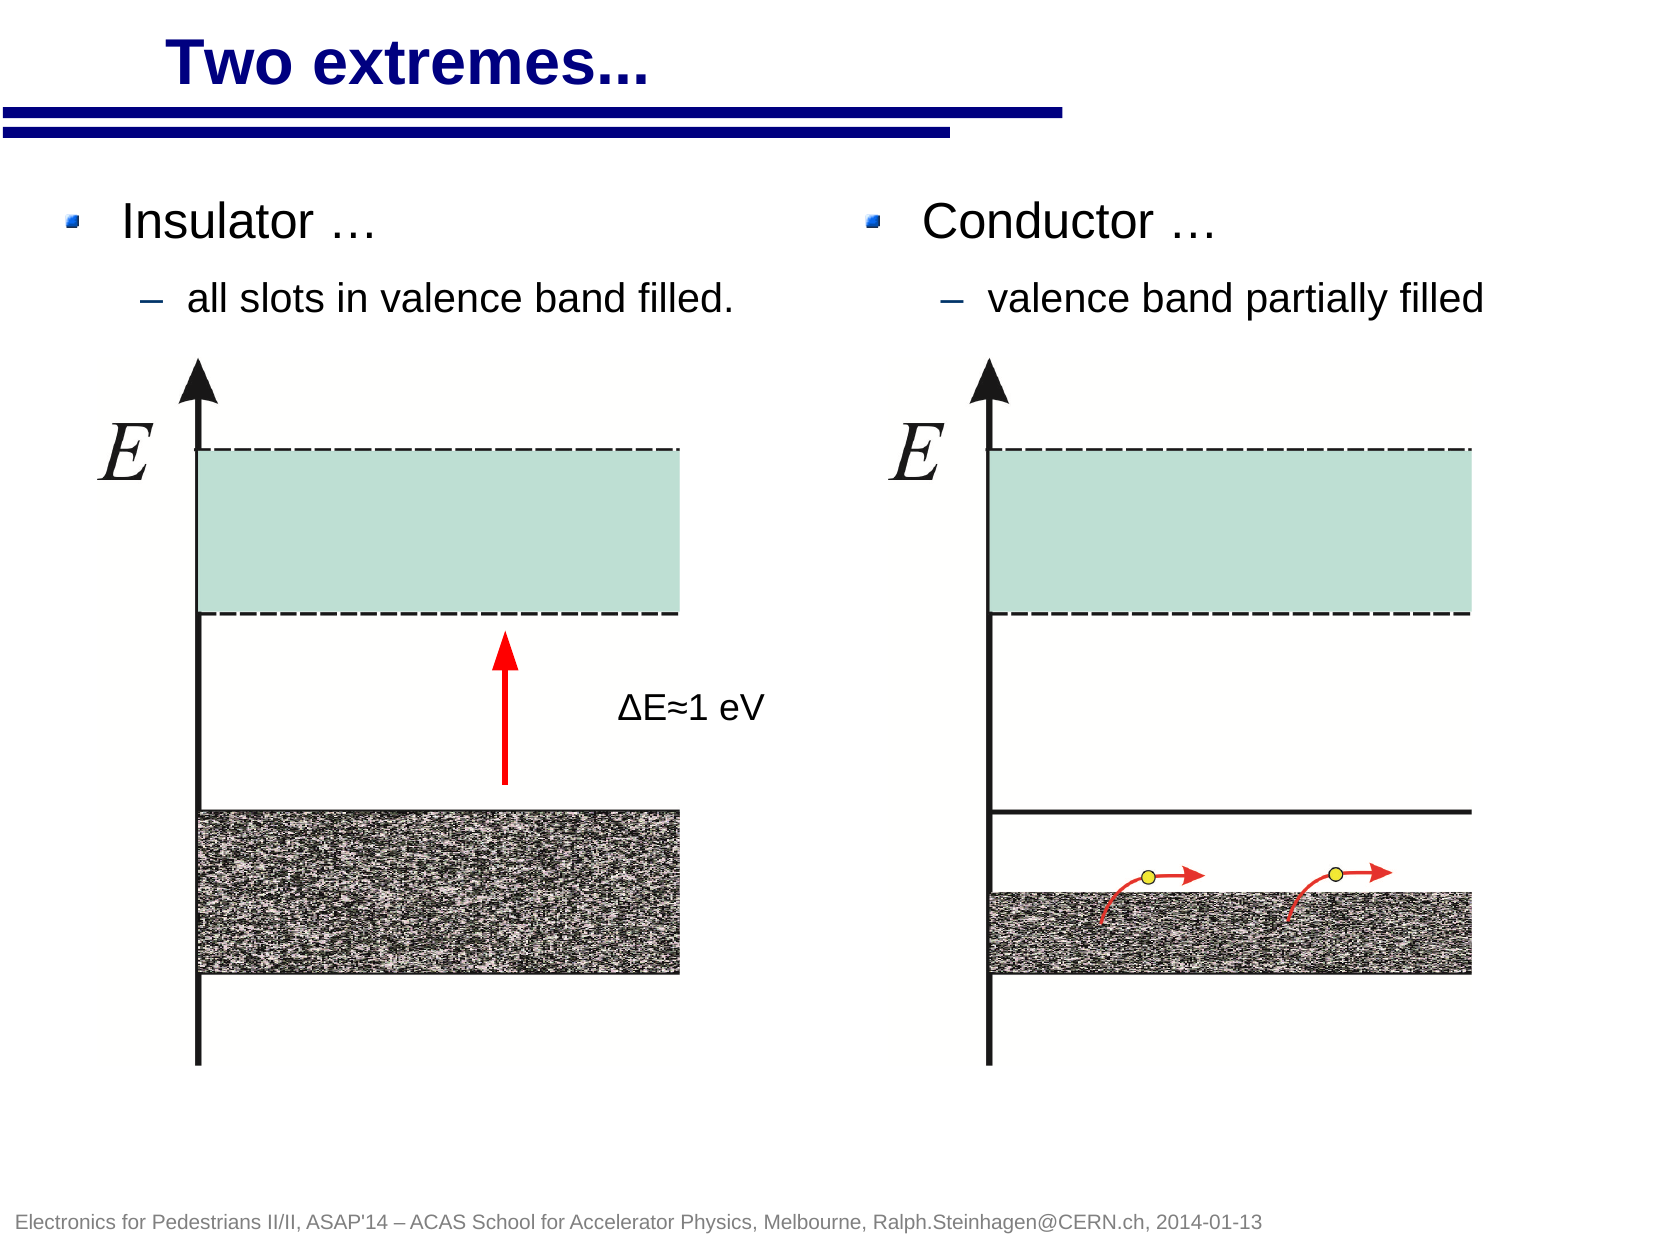

# Two extremes...
Insulator …
all slots in valence band filled.
Conductor …
valence band partially filled
ΔE≈1 eV